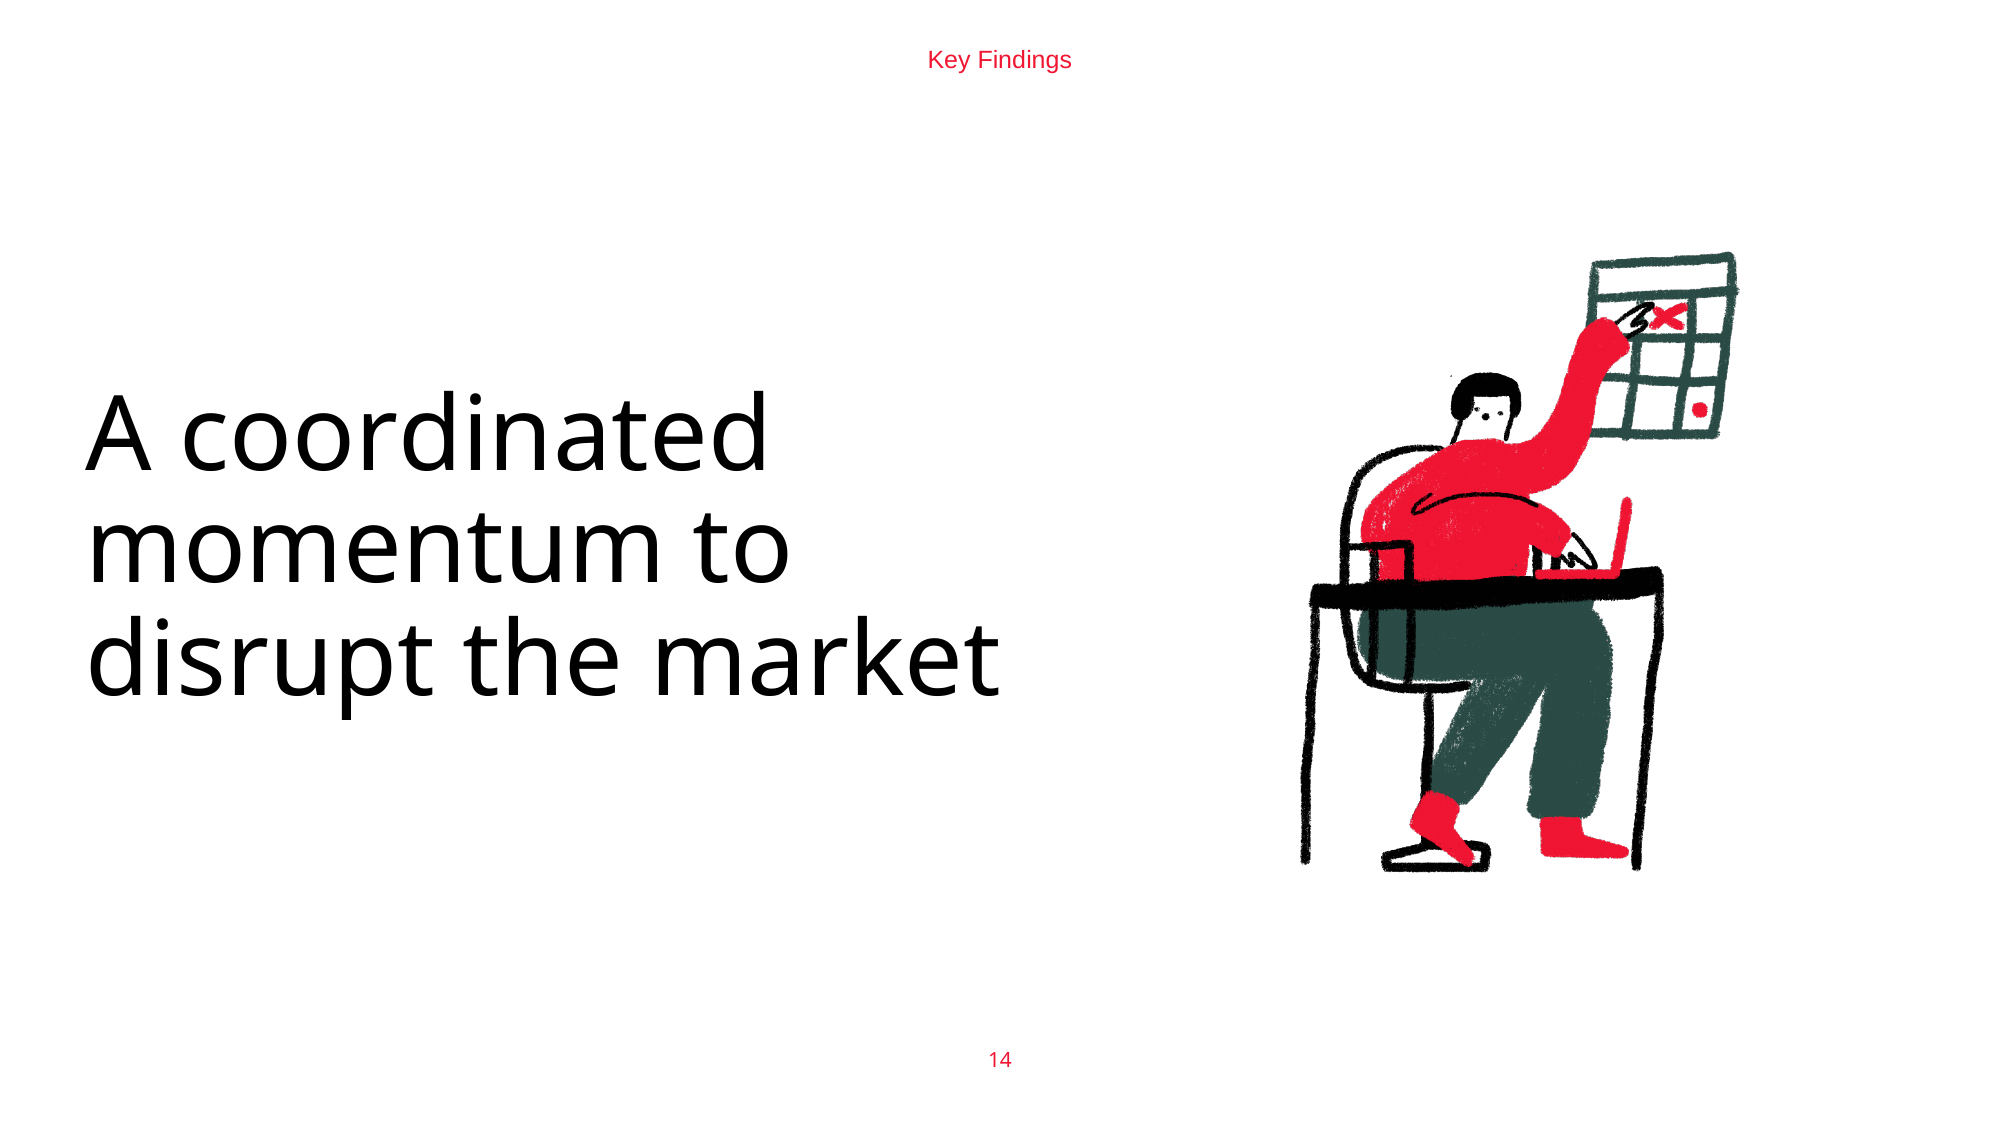

Key Findings
A coordinated momentum to
disrupt the market